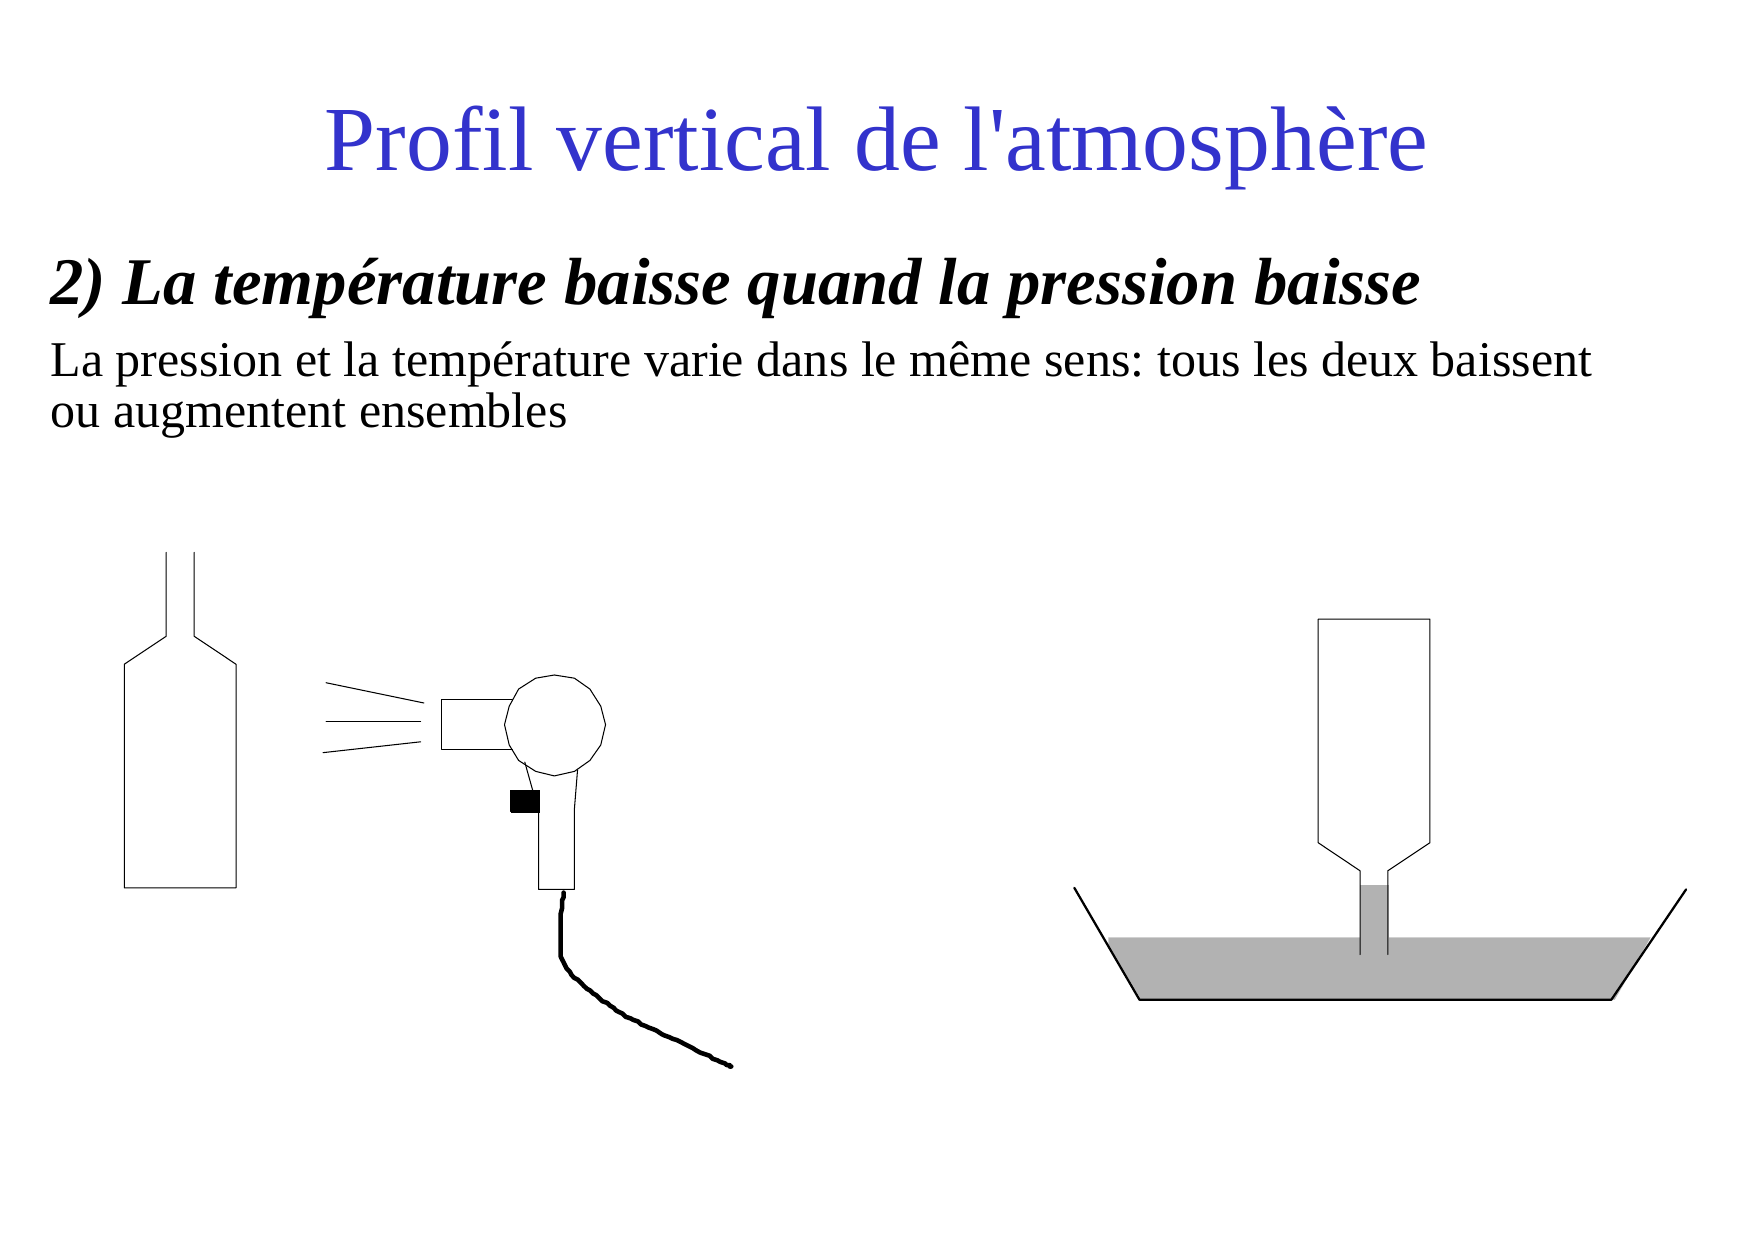

# Profil vertical de l'atmosphère
2) La température baisse quand la pression baisse
La pression et la température varie dans le même sens: tous les deux baissent ou augmentent ensembles